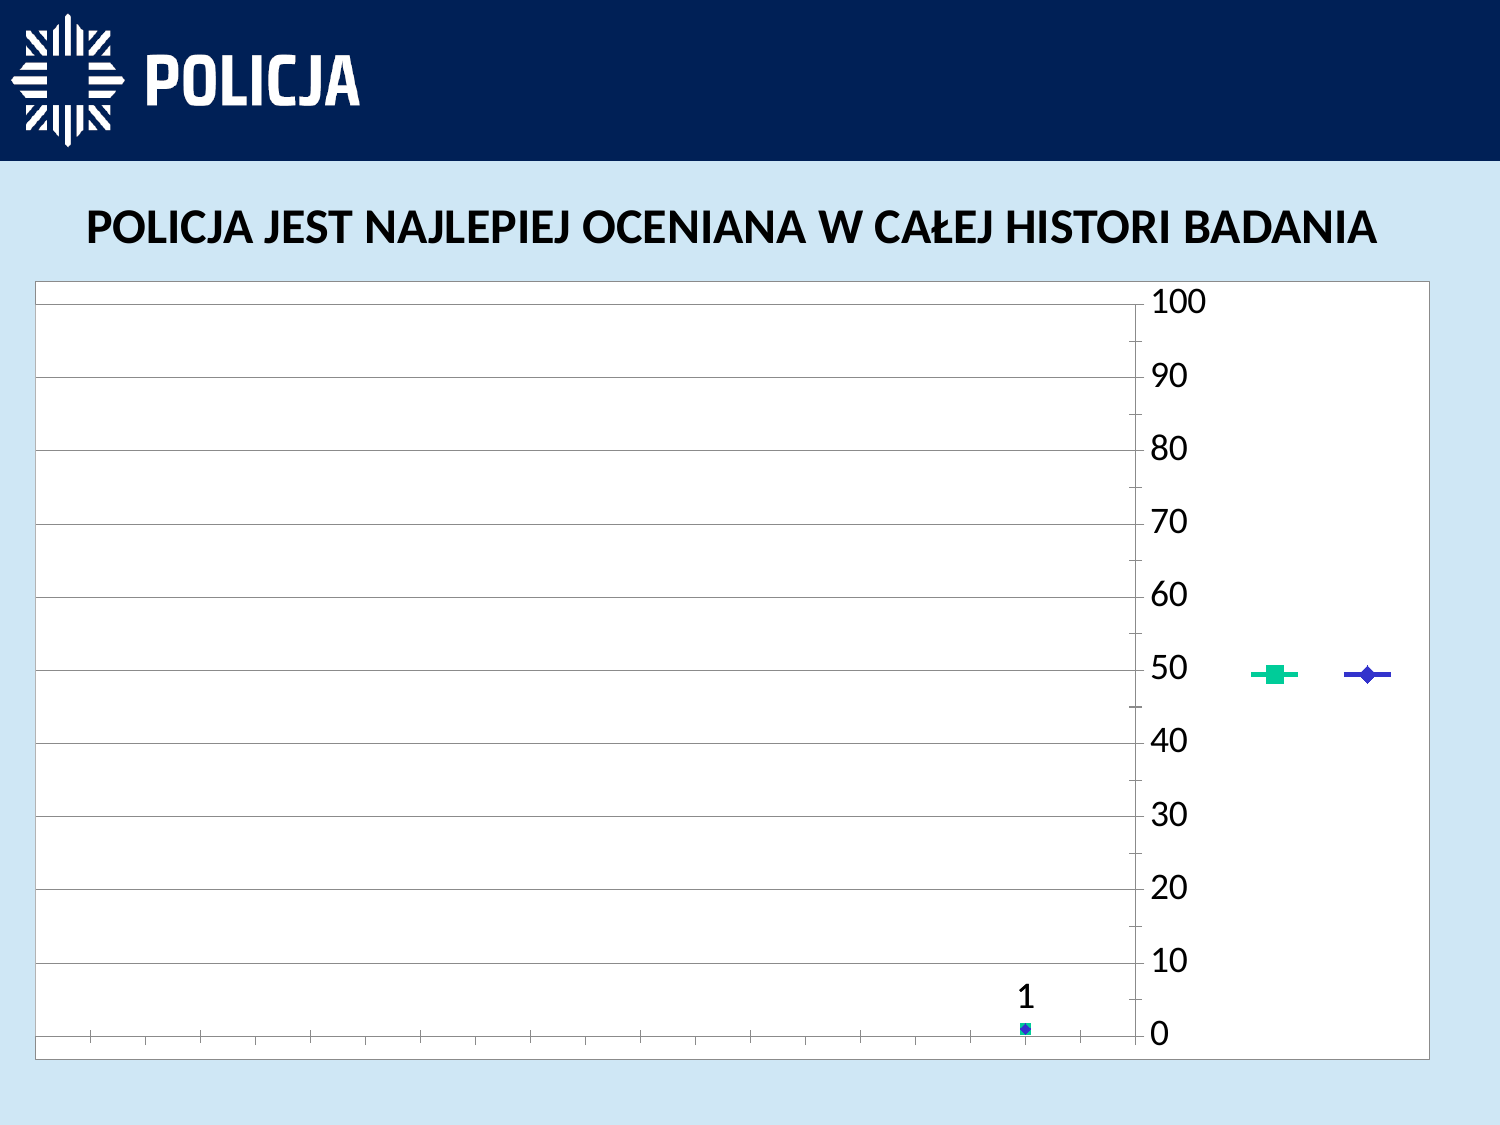

POLICJA JEST NAJLEPIEJ OCENIANA W CAŁEJ HISTORI BADANIA
### Chart
| Category | | |
|---|---|---|